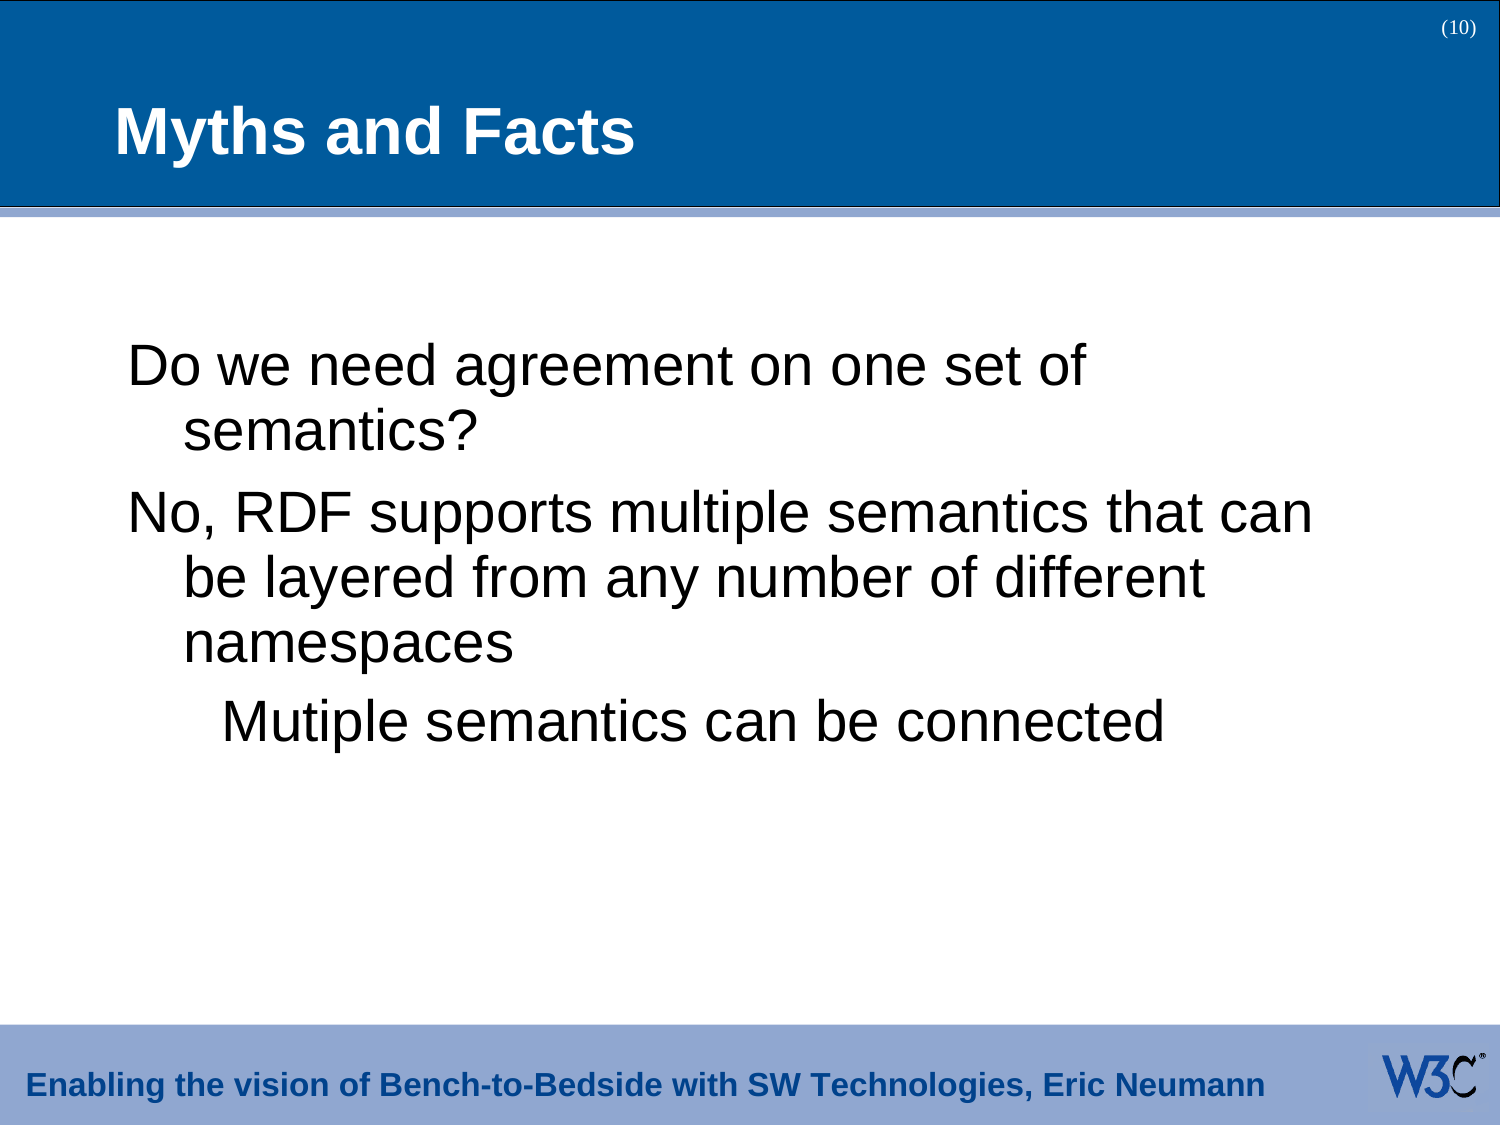

# Myths and Facts
Do we need agreement on one set of semantics?
No, RDF supports multiple semantics that can be layered from any number of different namespaces
Mutiple semantics can be connected